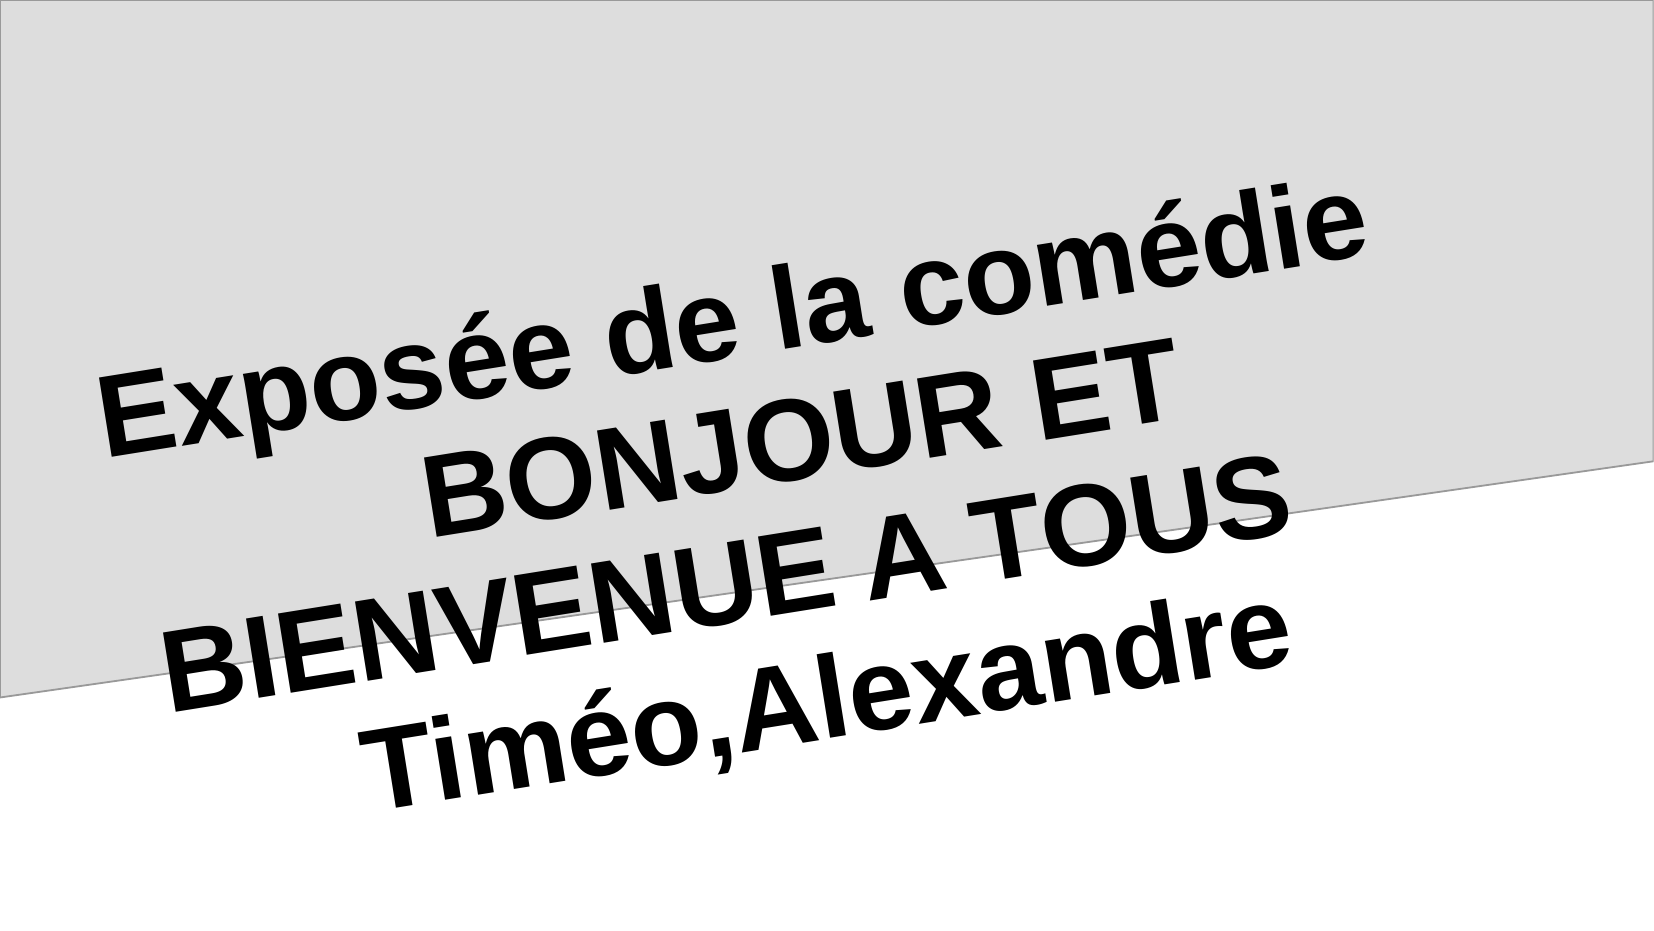

# Exposée de la comédie BONJOUR ET BIENVENUE A TOUS Timéo,Alexandre